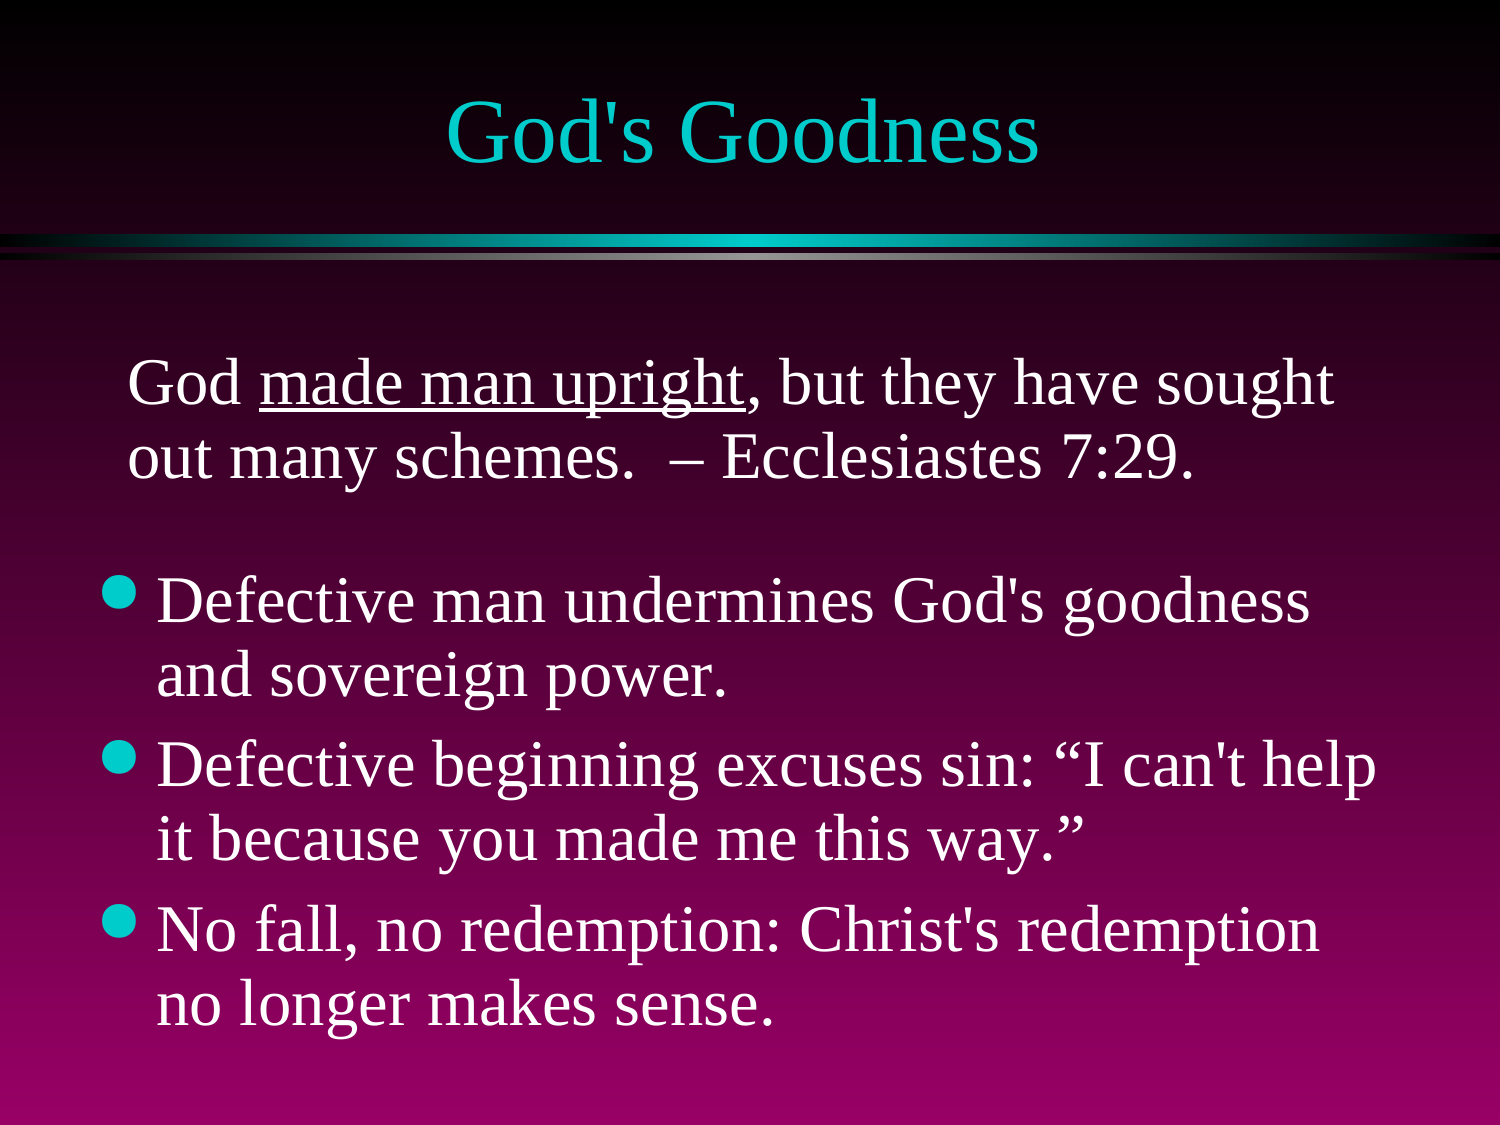

# God's Goodness
God made man upright, but they have sought out many schemes. – Ecclesiastes 7:29.
Defective man undermines God's goodness and sovereign power.
Defective beginning excuses sin: “I can't help it because you made me this way.”
No fall, no redemption: Christ's redemption no longer makes sense.